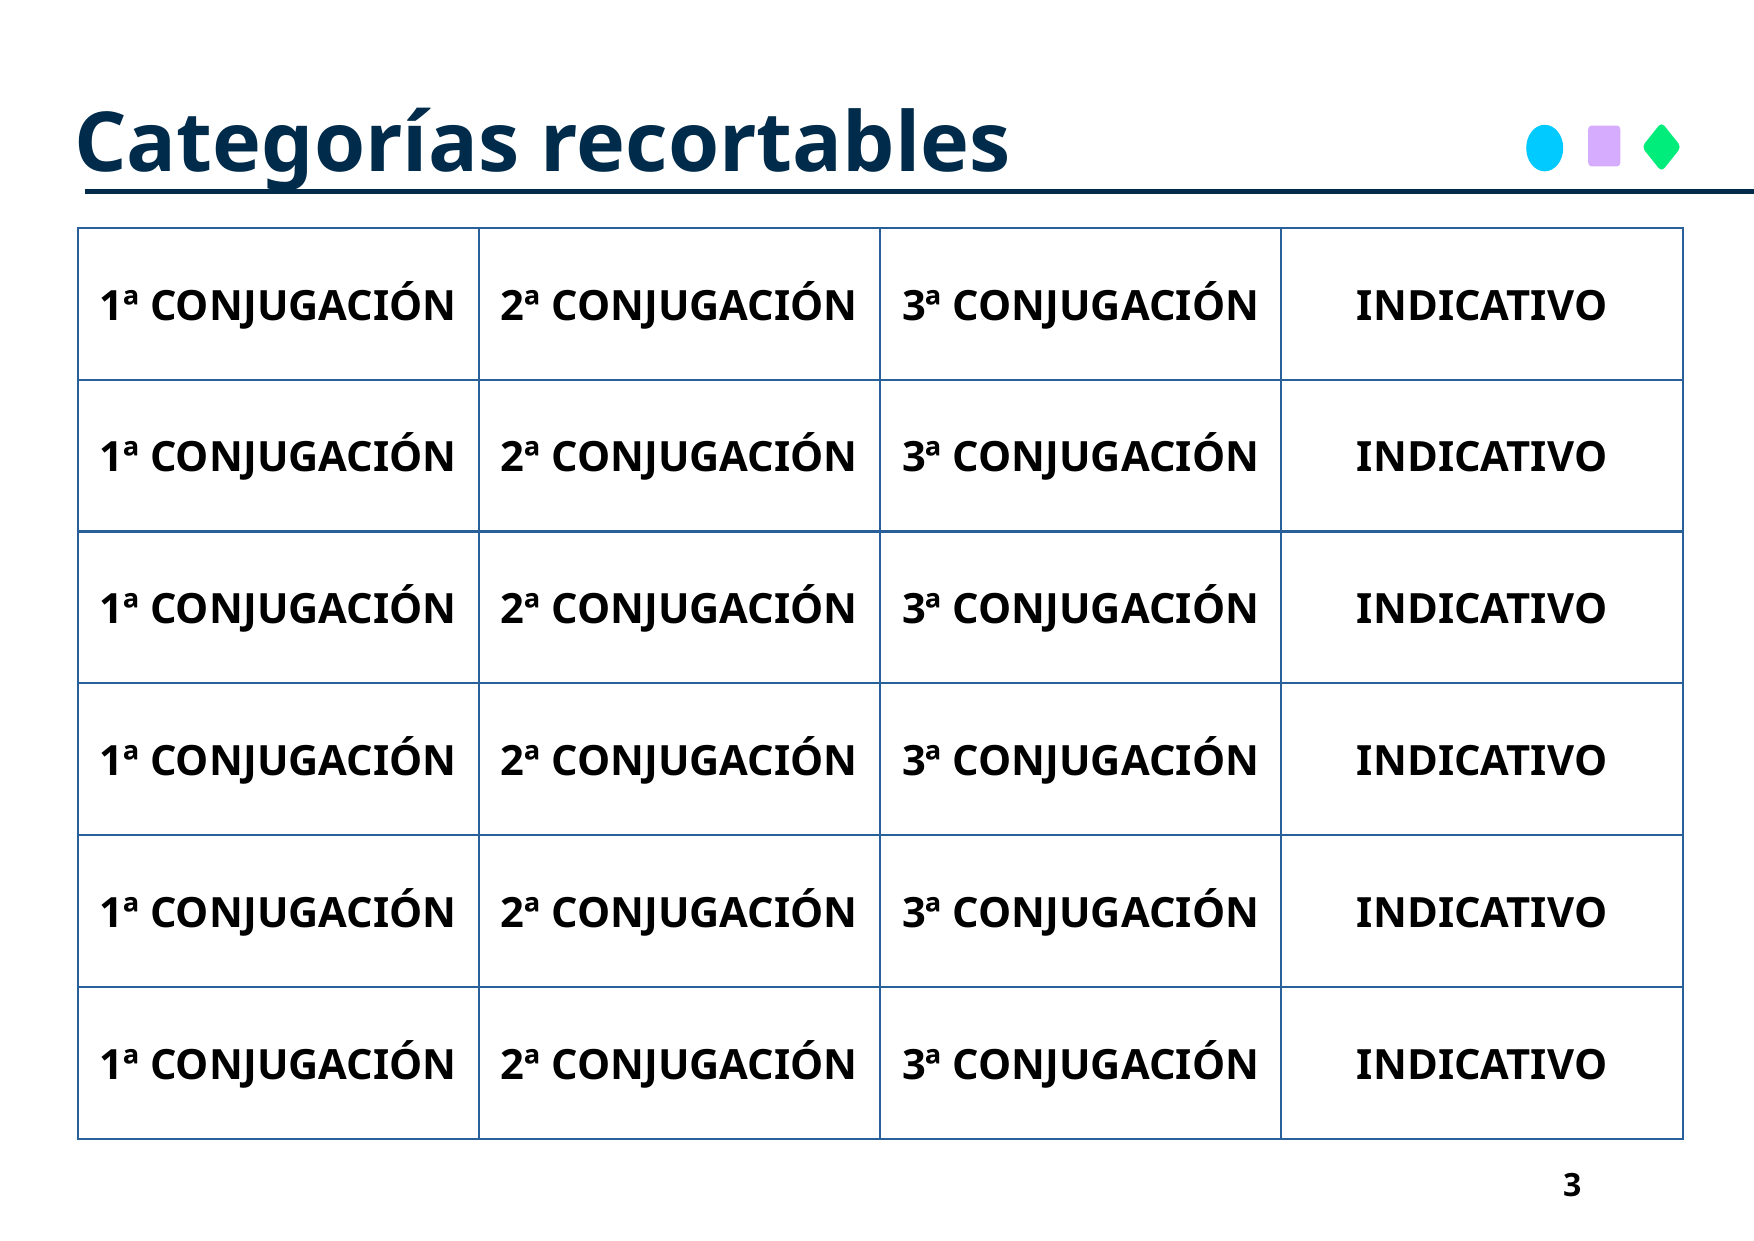

# Categorías recortables
| 1ª CONJUGACIÓN | 2ª CONJUGACIÓN | 3ª CONJUGACIÓN | INDICATIVO |
| --- | --- | --- | --- |
| 1ª CONJUGACIÓN | 2ª CONJUGACIÓN | 3ª CONJUGACIÓN | INDICATIVO |
| 1ª CONJUGACIÓN | 2ª CONJUGACIÓN | 3ª CONJUGACIÓN | INDICATIVO |
| 1ª CONJUGACIÓN | 2ª CONJUGACIÓN | 3ª CONJUGACIÓN | INDICATIVO |
| 1ª CONJUGACIÓN | 2ª CONJUGACIÓN | 3ª CONJUGACIÓN | INDICATIVO |
| 1ª CONJUGACIÓN | 2ª CONJUGACIÓN | 3ª CONJUGACIÓN | INDICATIVO |